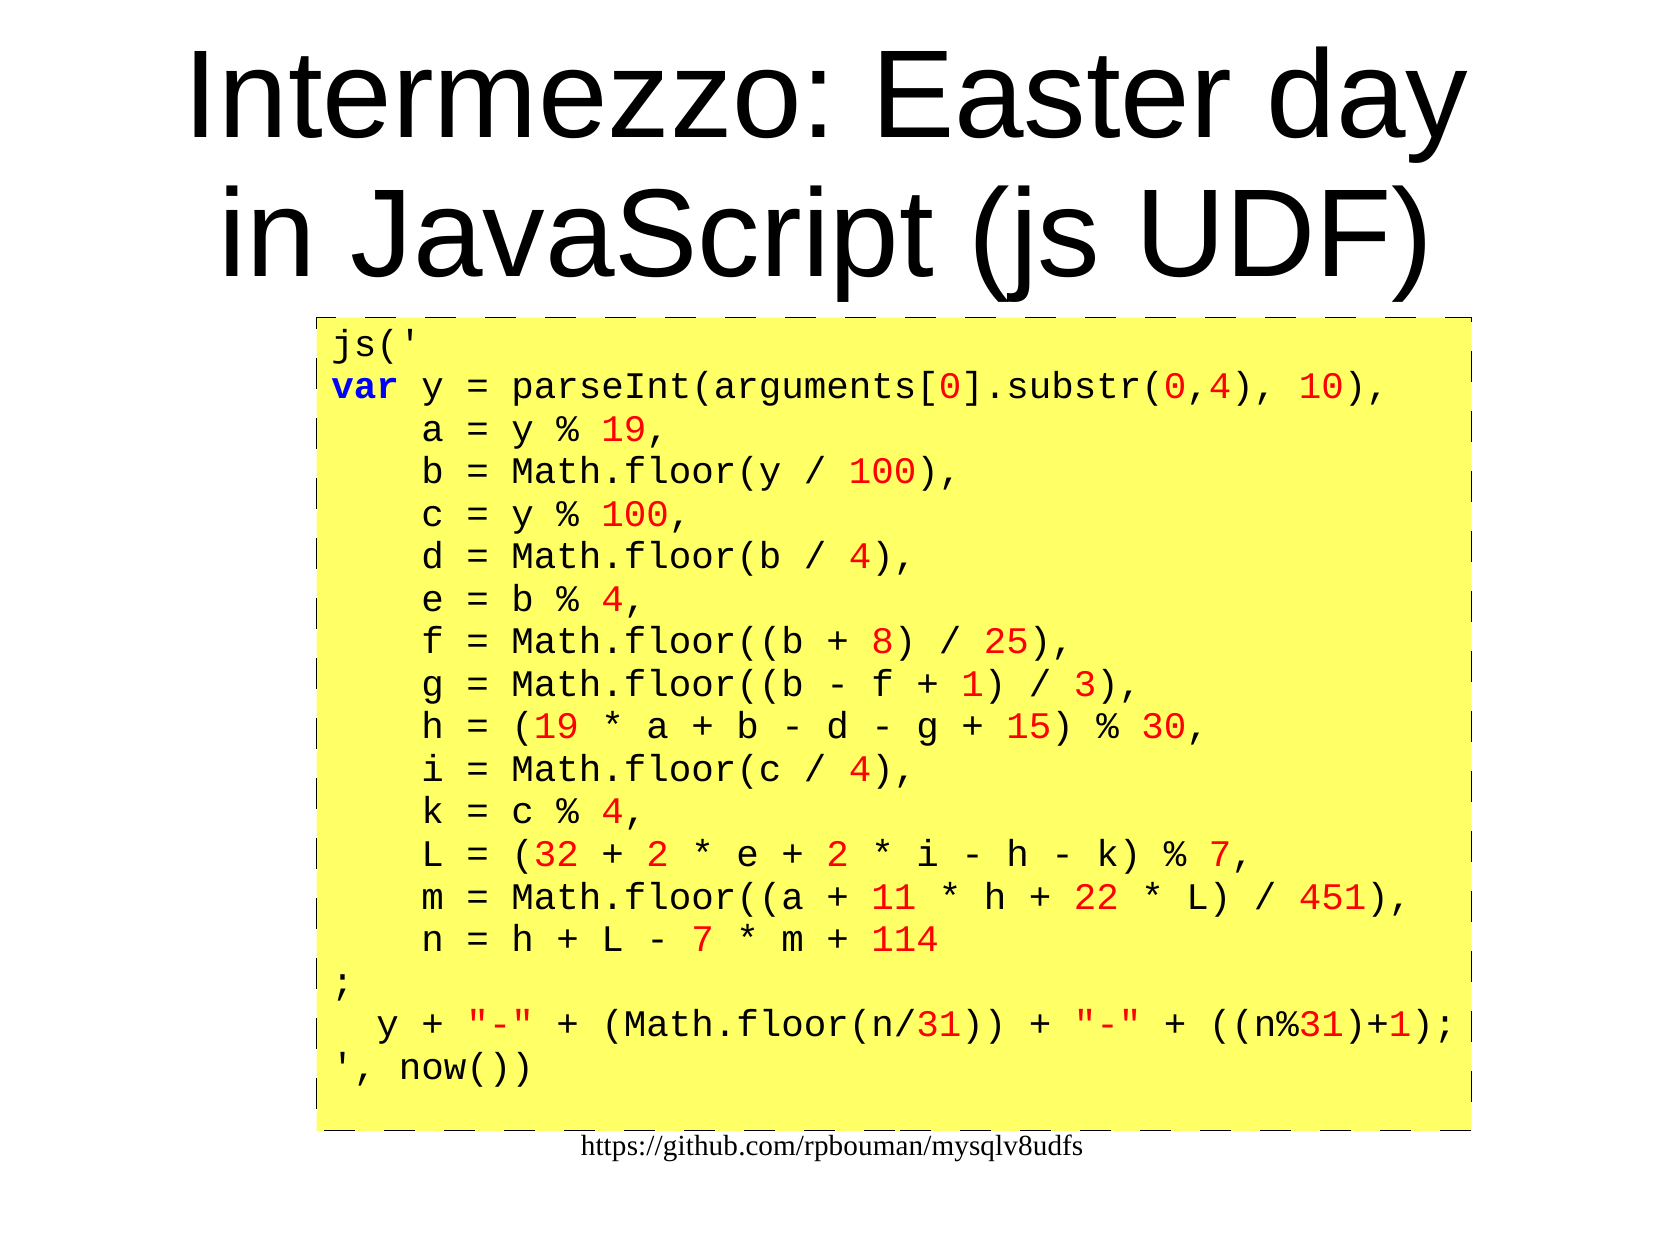

# Intermezzo: Easter day in JavaScript (js UDF)
js('
var y = parseInt(arguments[0].substr(0,4), 10),
 a = y % 19,
 b = Math.floor(y / 100),
 c = y % 100,
 d = Math.floor(b / 4),
 e = b % 4,
 f = Math.floor((b + 8) / 25),
 g = Math.floor((b - f + 1) / 3),
 h = (19 * a + b - d - g + 15) % 30,
 i = Math.floor(c / 4),
 k = c % 4,
 L = (32 + 2 * e + 2 * i - h - k) % 7,
 m = Math.floor((a + 11 * h + 22 * L) / 451),
 n = h + L - 7 * m + 114
;
 y + "-" + (Math.floor(n/31)) + "-" + ((n%31)+1);
', now())